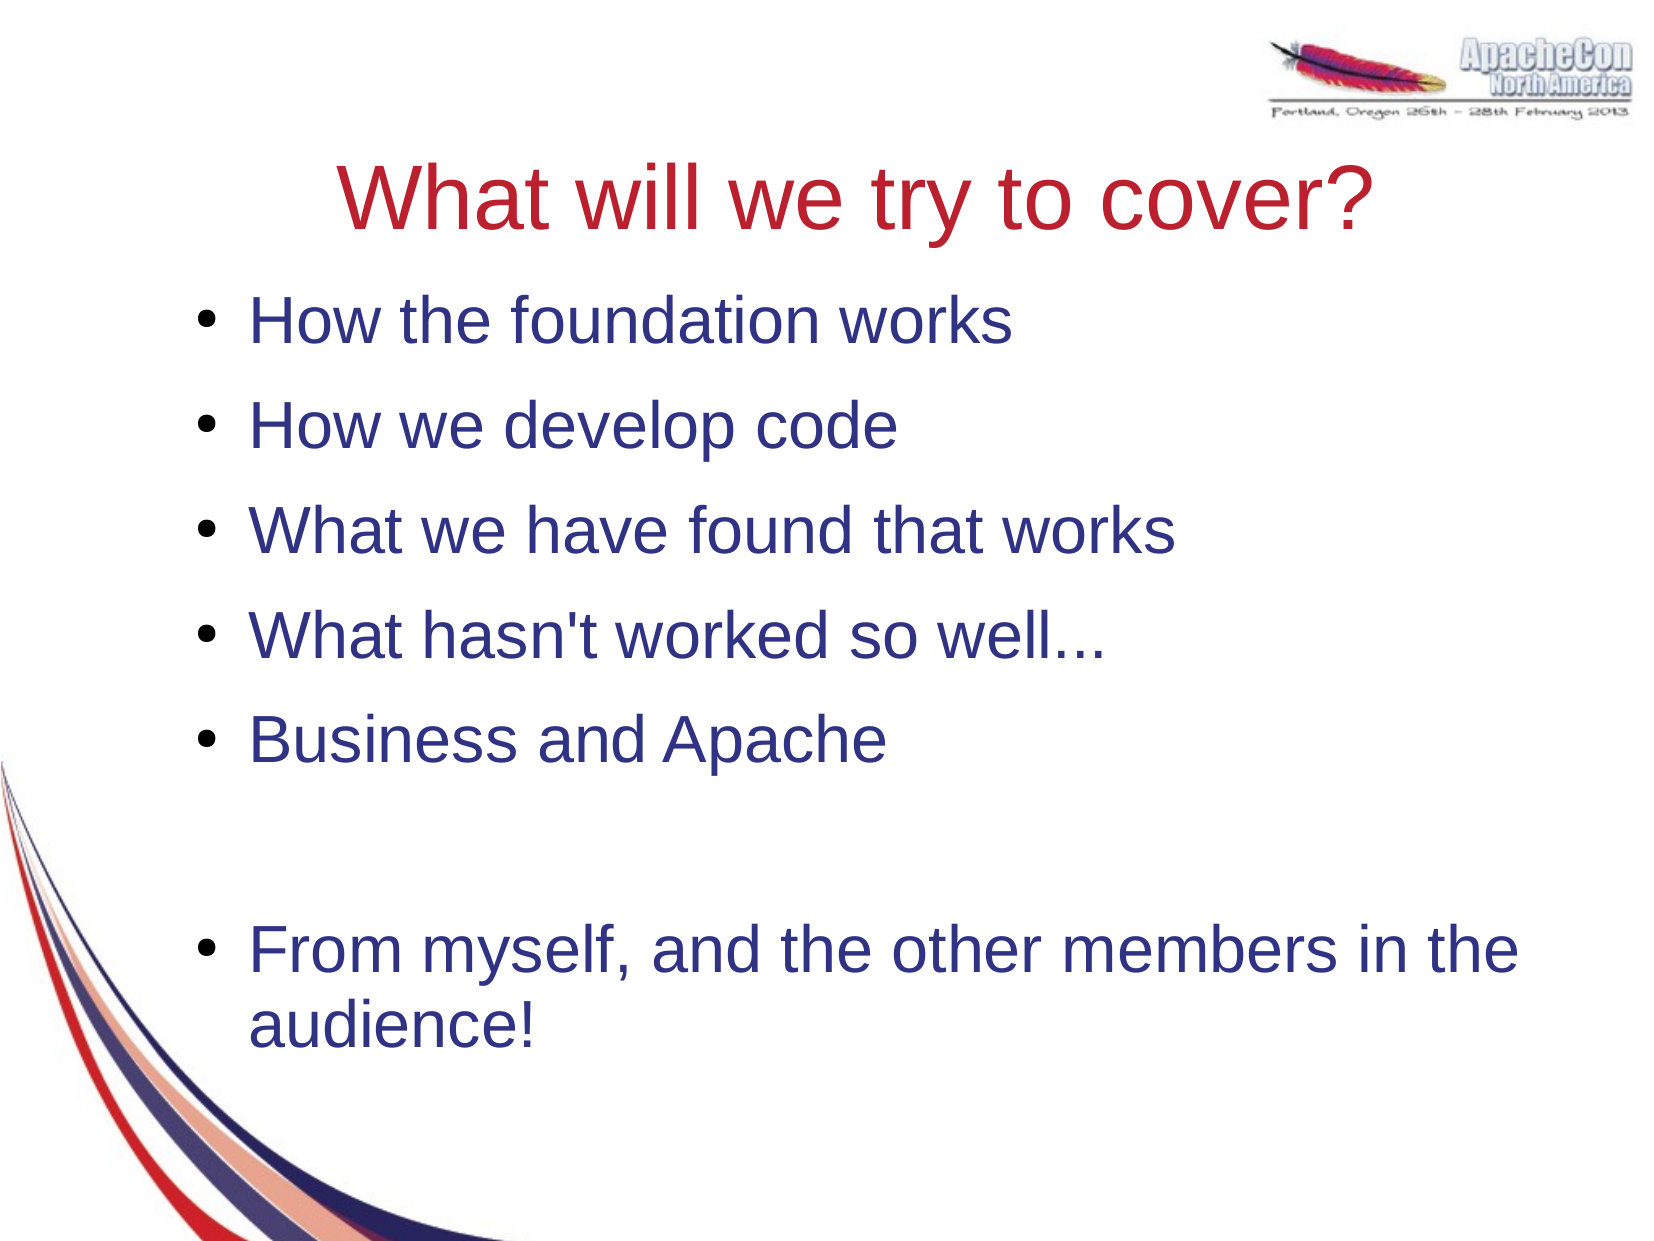

# What will we try to cover?
How the foundation works
How we develop code
What we have found that works
What hasn't worked so well...
Business and Apache
From myself, and the other members in the audience!